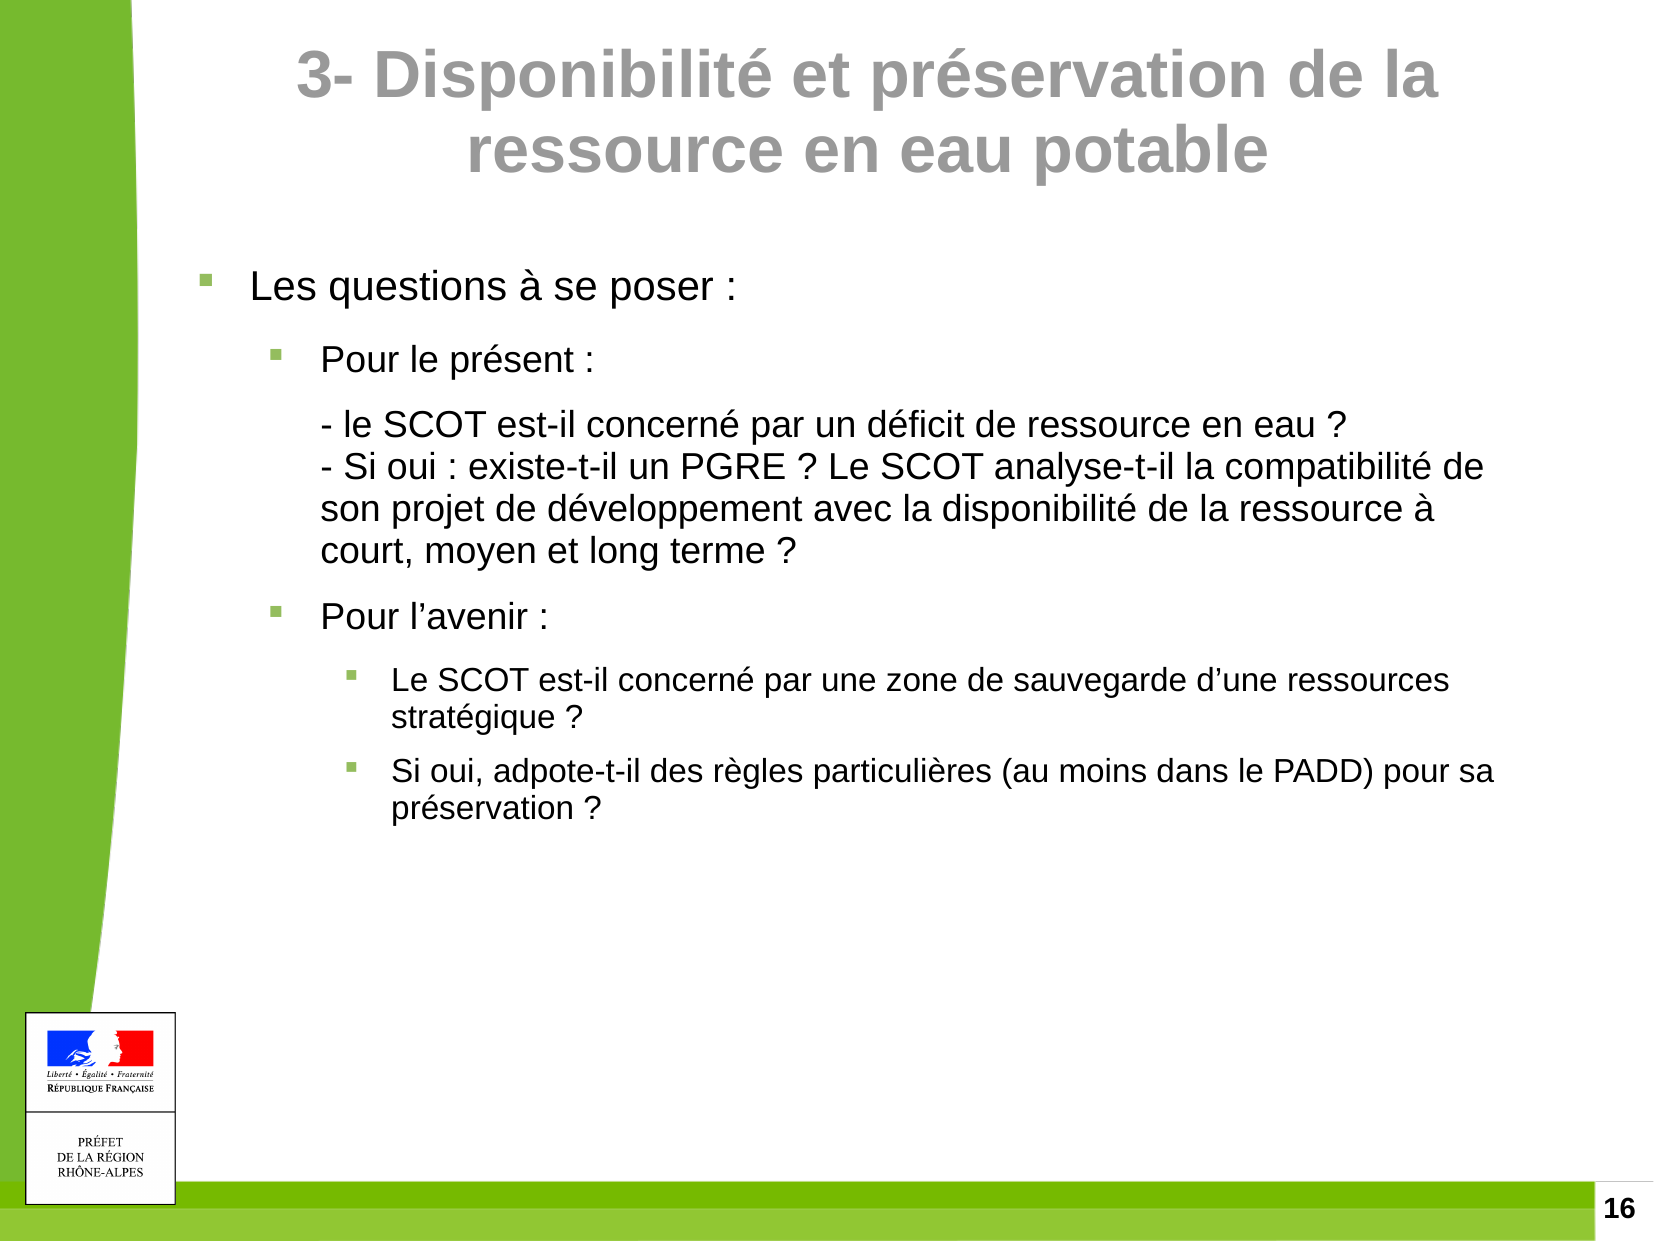

# 3- Disponibilité et préservation de la ressource en eau potable
Les questions à se poser :
Pour le présent :
- le SCOT est-il concerné par un déficit de ressource en eau ?
- Si oui : existe-t-il un PGRE ? Le SCOT analyse-t-il la compatibilité de son projet de développement avec la disponibilité de la ressource à court, moyen et long terme ?
Pour l’avenir :
Le SCOT est-il concerné par une zone de sauvegarde d’une ressources stratégique ?
Si oui, adpote-t-il des règles particulières (au moins dans le PADD) pour sa préservation ?